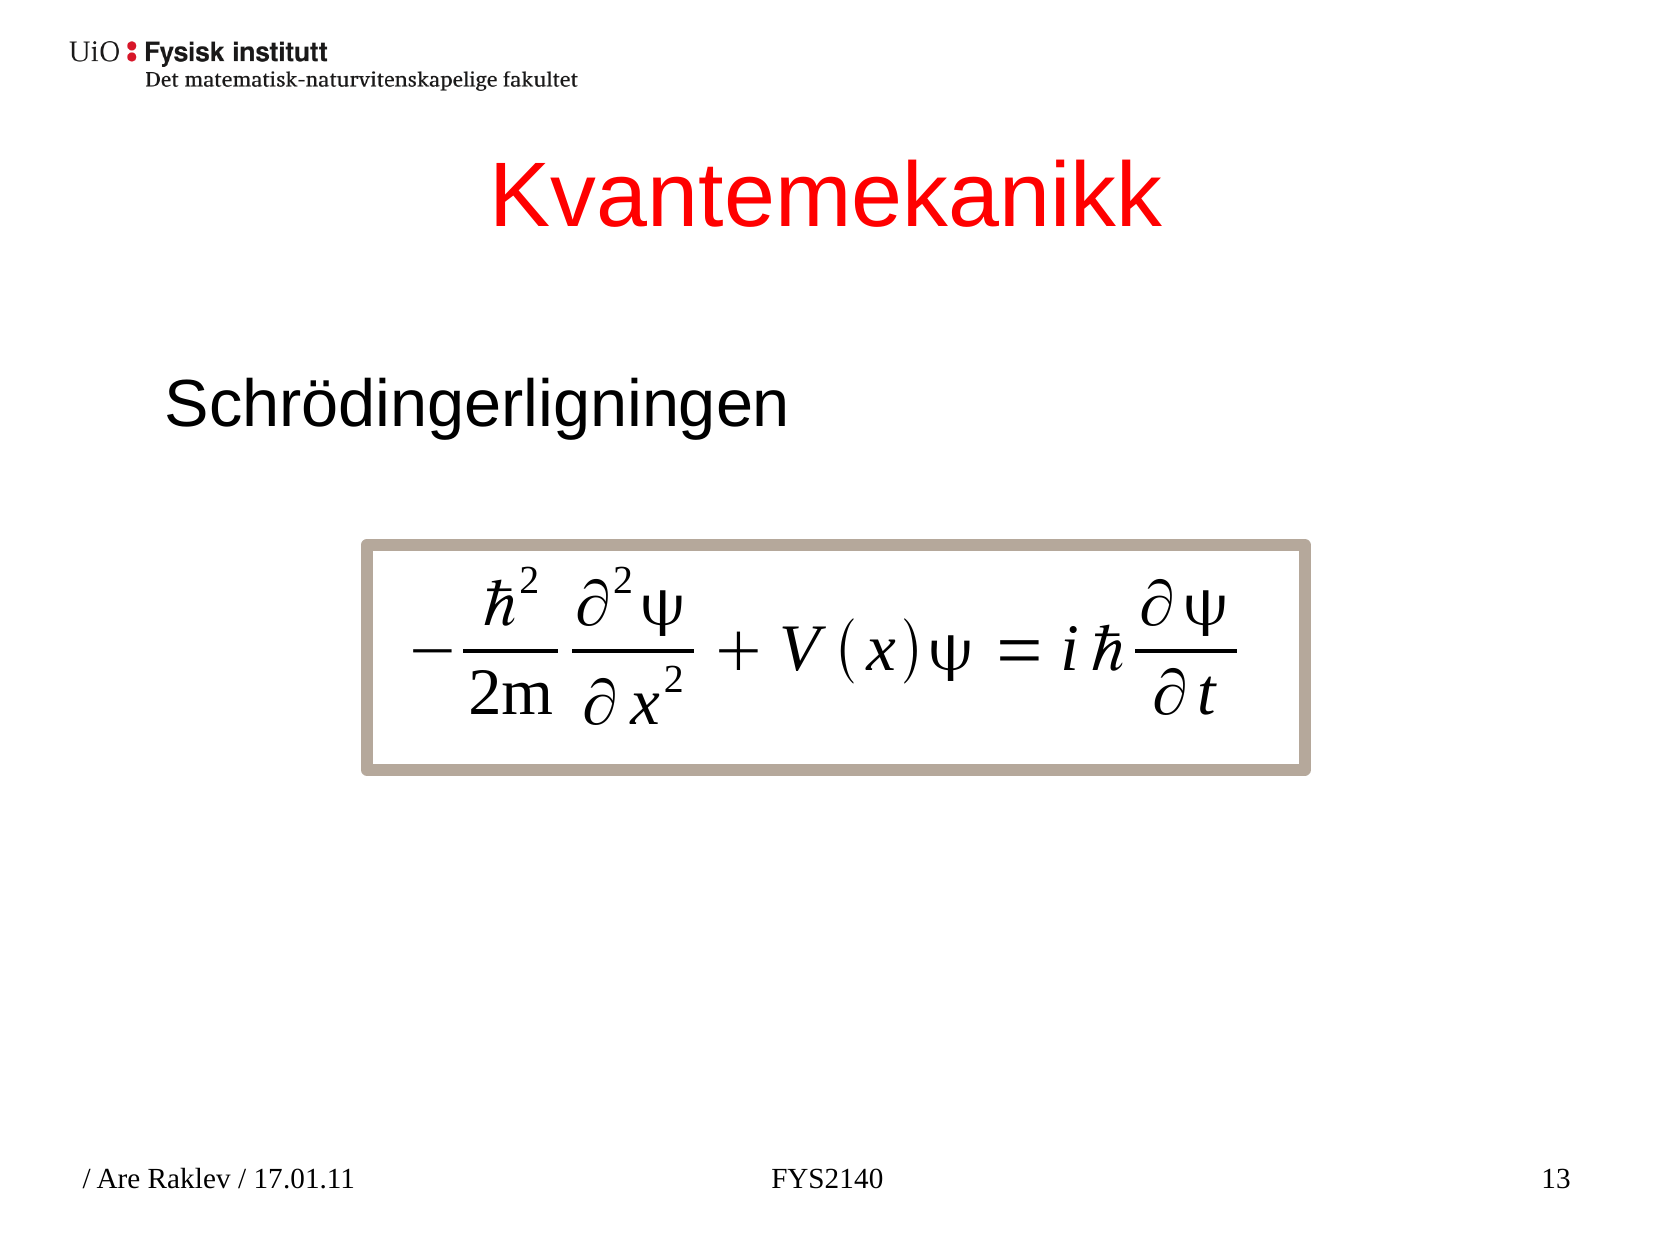

# Kvantemekanikk
Schrödingerligningen
/ Are Raklev / 17.01.11
FYS2140
13